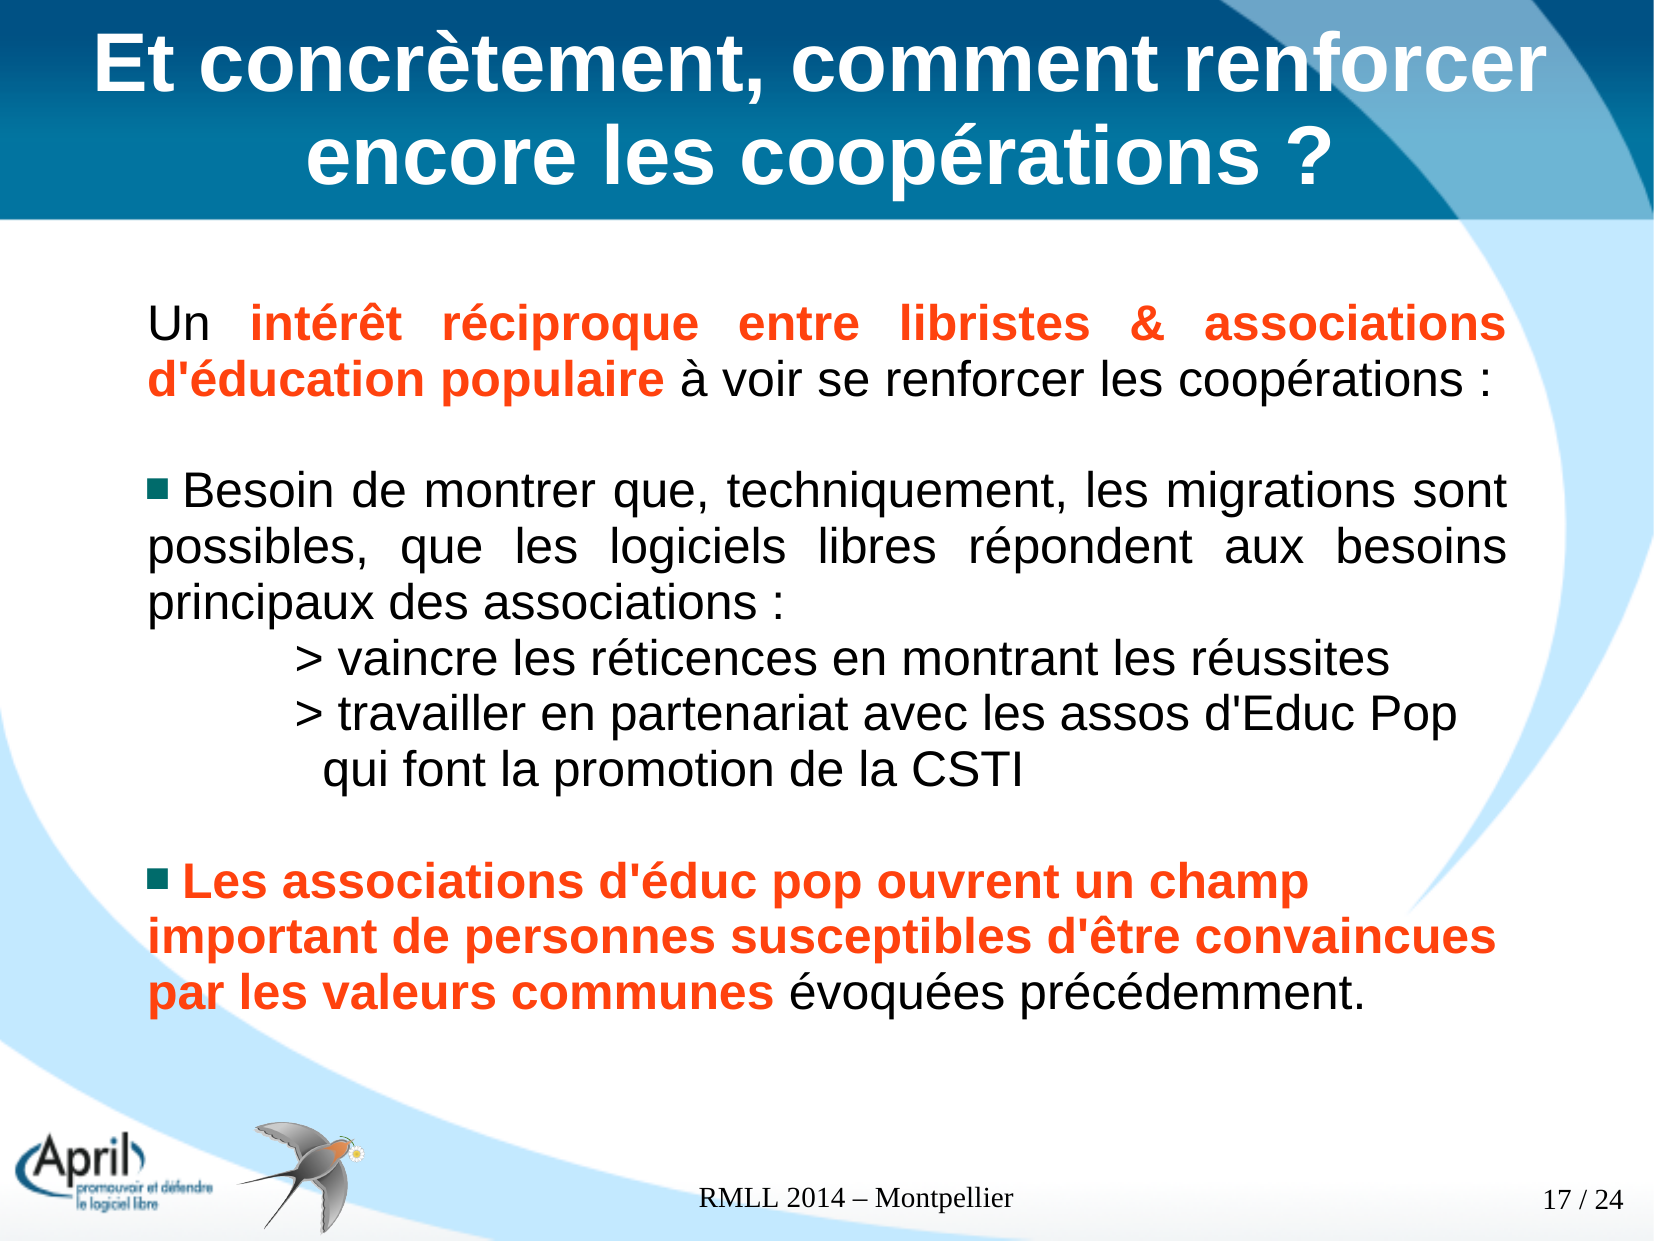

# Et concrètement, comment renforcer encore les coopérations ?
Un intérêt réciproque entre libristes & associations d'éducation populaire à voir se renforcer les coopérations :
 Besoin de montrer que, techniquement, les migrations sont possibles, que les logiciels libres répondent aux besoins principaux des associations :
 		> vaincre les réticences en montrant les réussites
		> travailler en partenariat avec les assos d'Educ Pop 			 qui font la promotion de la CSTI
 Les associations d'éduc pop ouvrent un champ important de personnes susceptibles d'être convaincues par les valeurs communes évoquées précédemment.
17
L'informatique libre